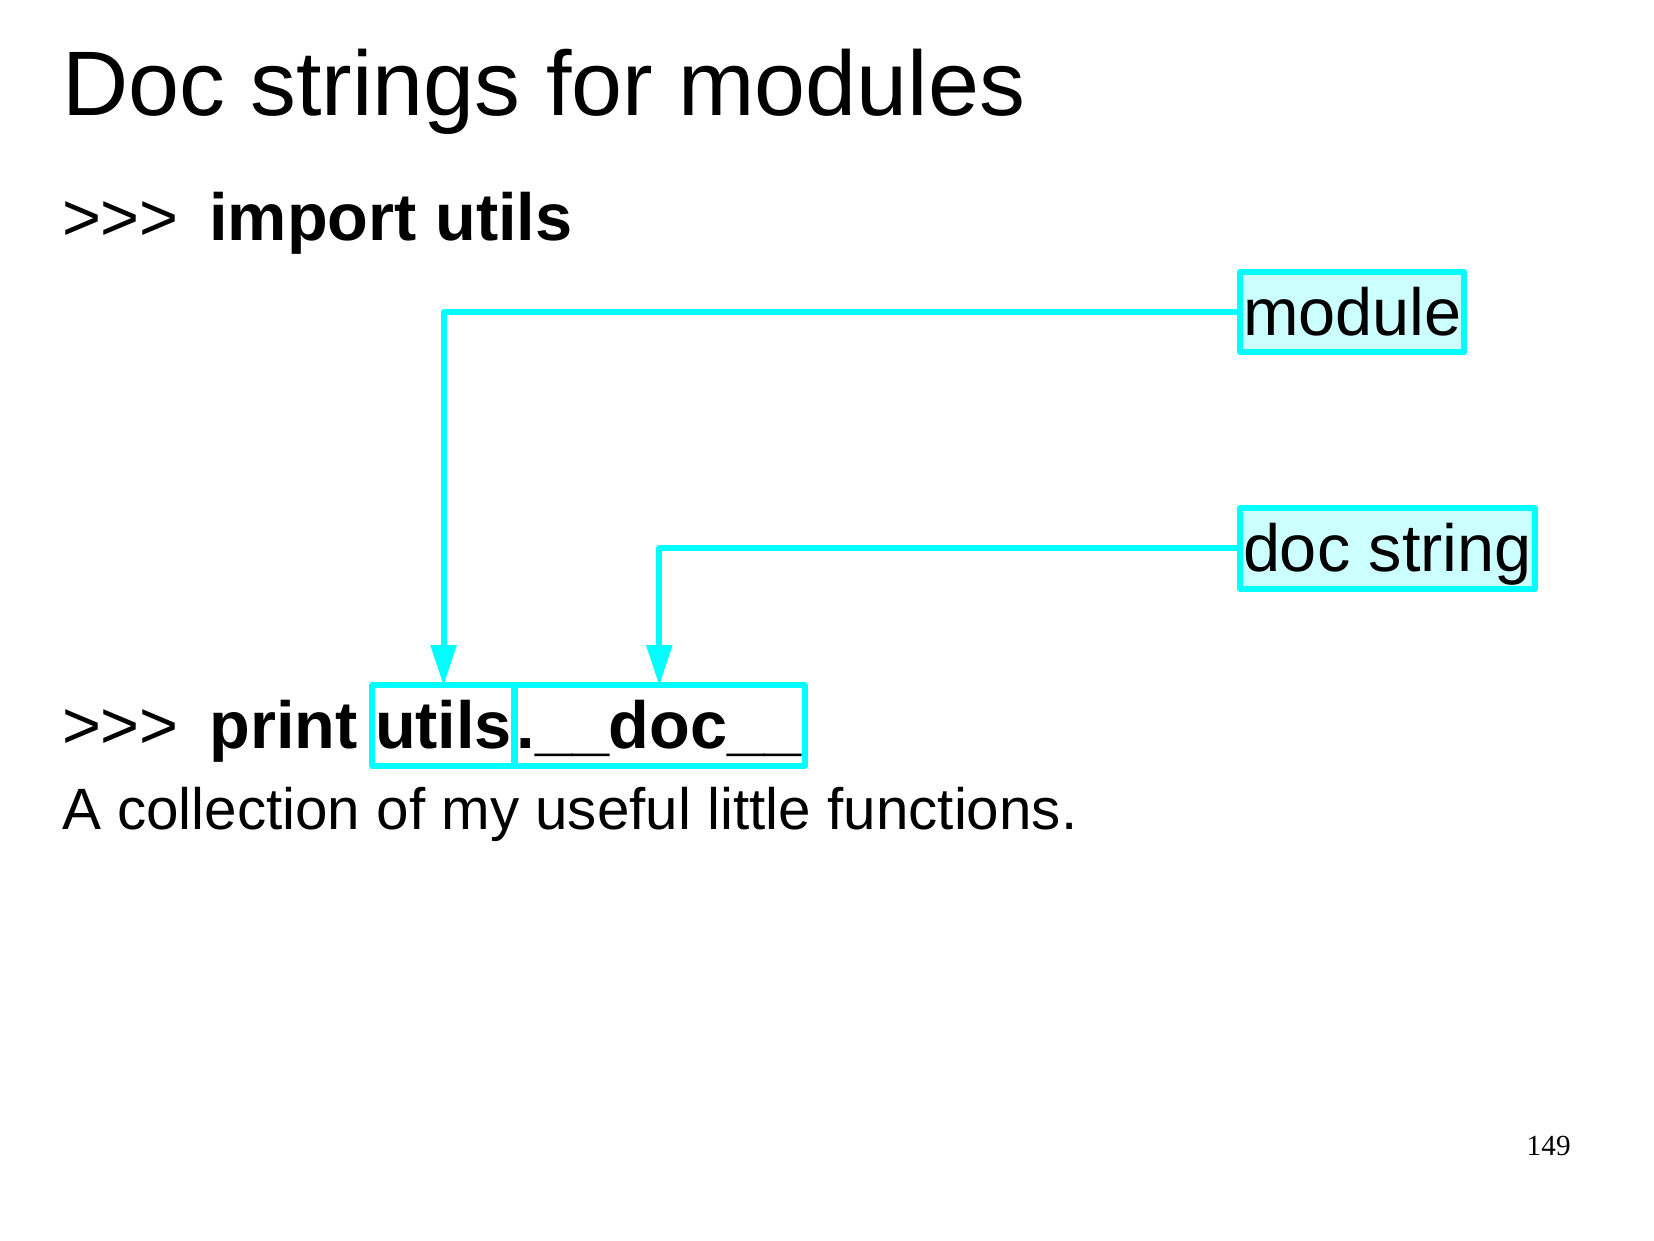

Doc strings for modules
>>>
import utils
module
doc string
utils
.__doc__
>>>
print
A collection of my useful little functions.
149